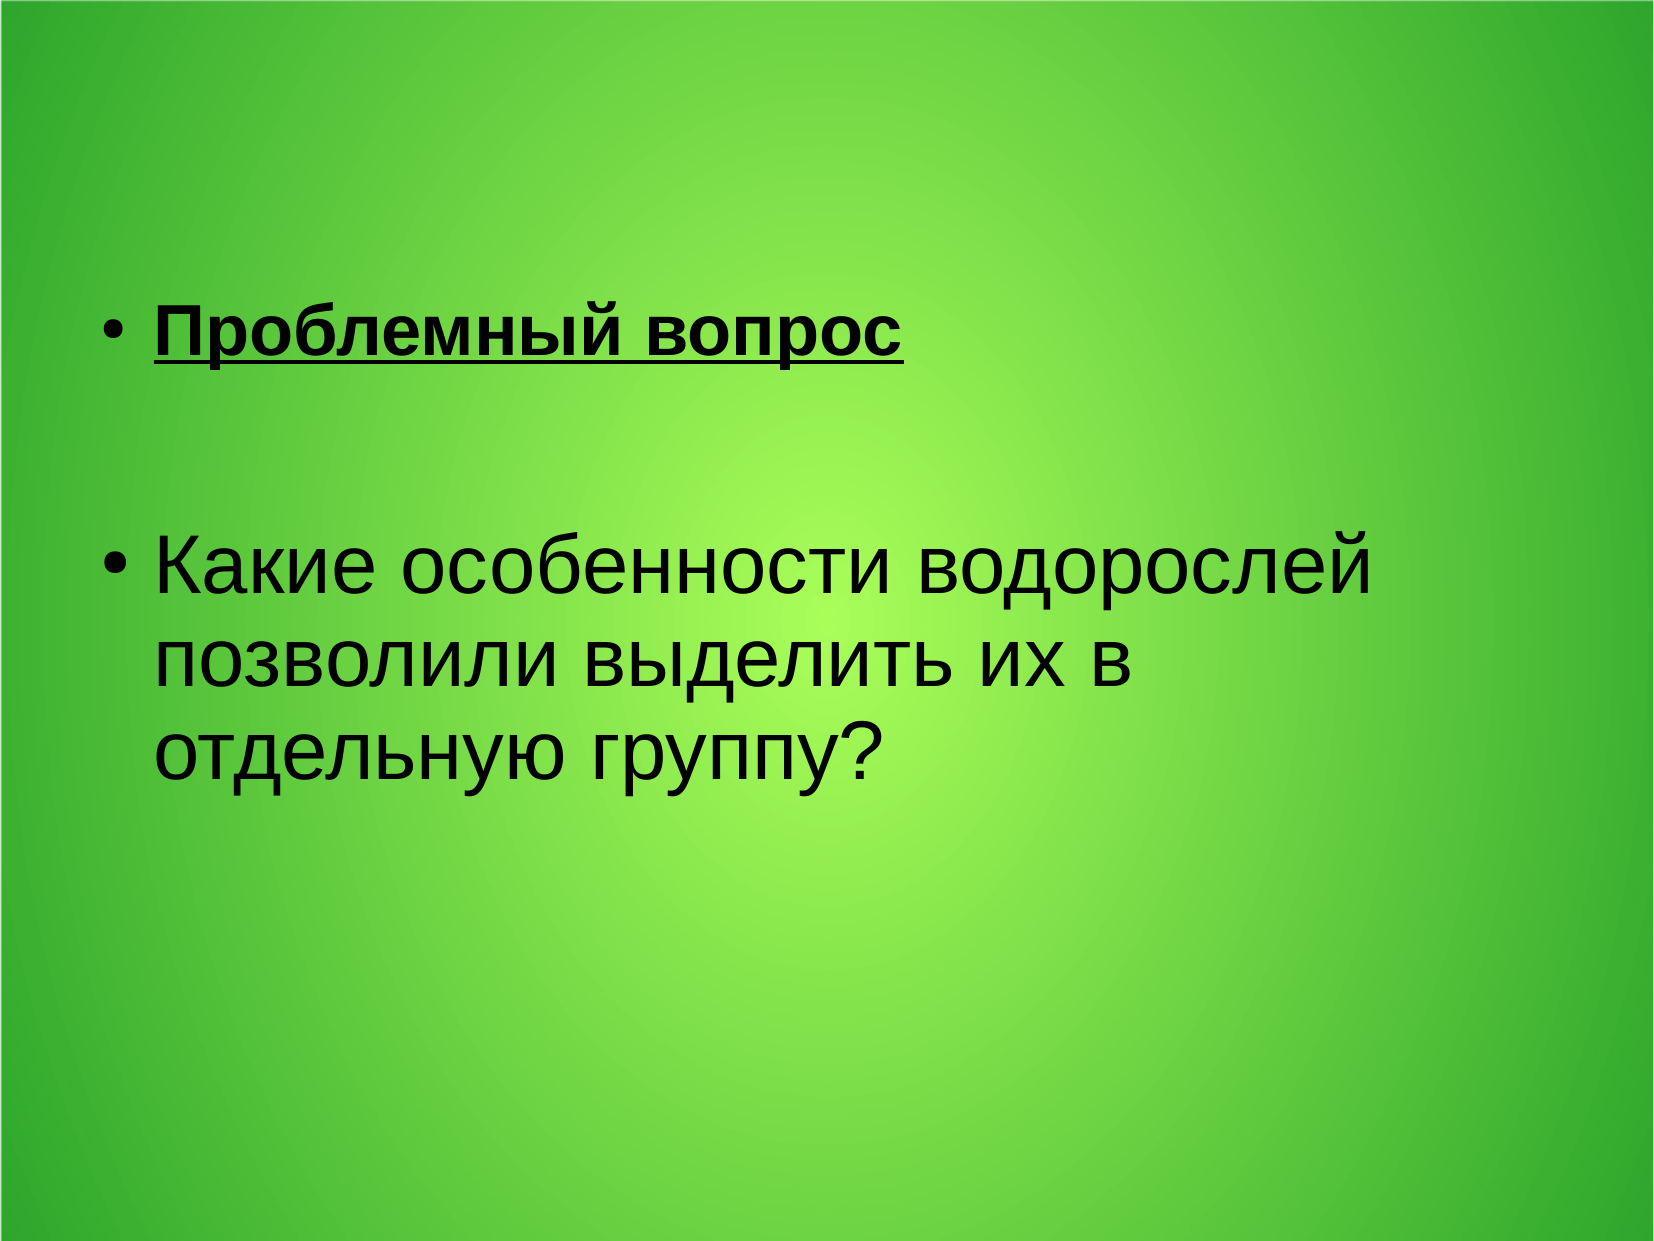

# Проблемный вопрос
Какие особенности водорослей позволили выделить их в отдельную группу?